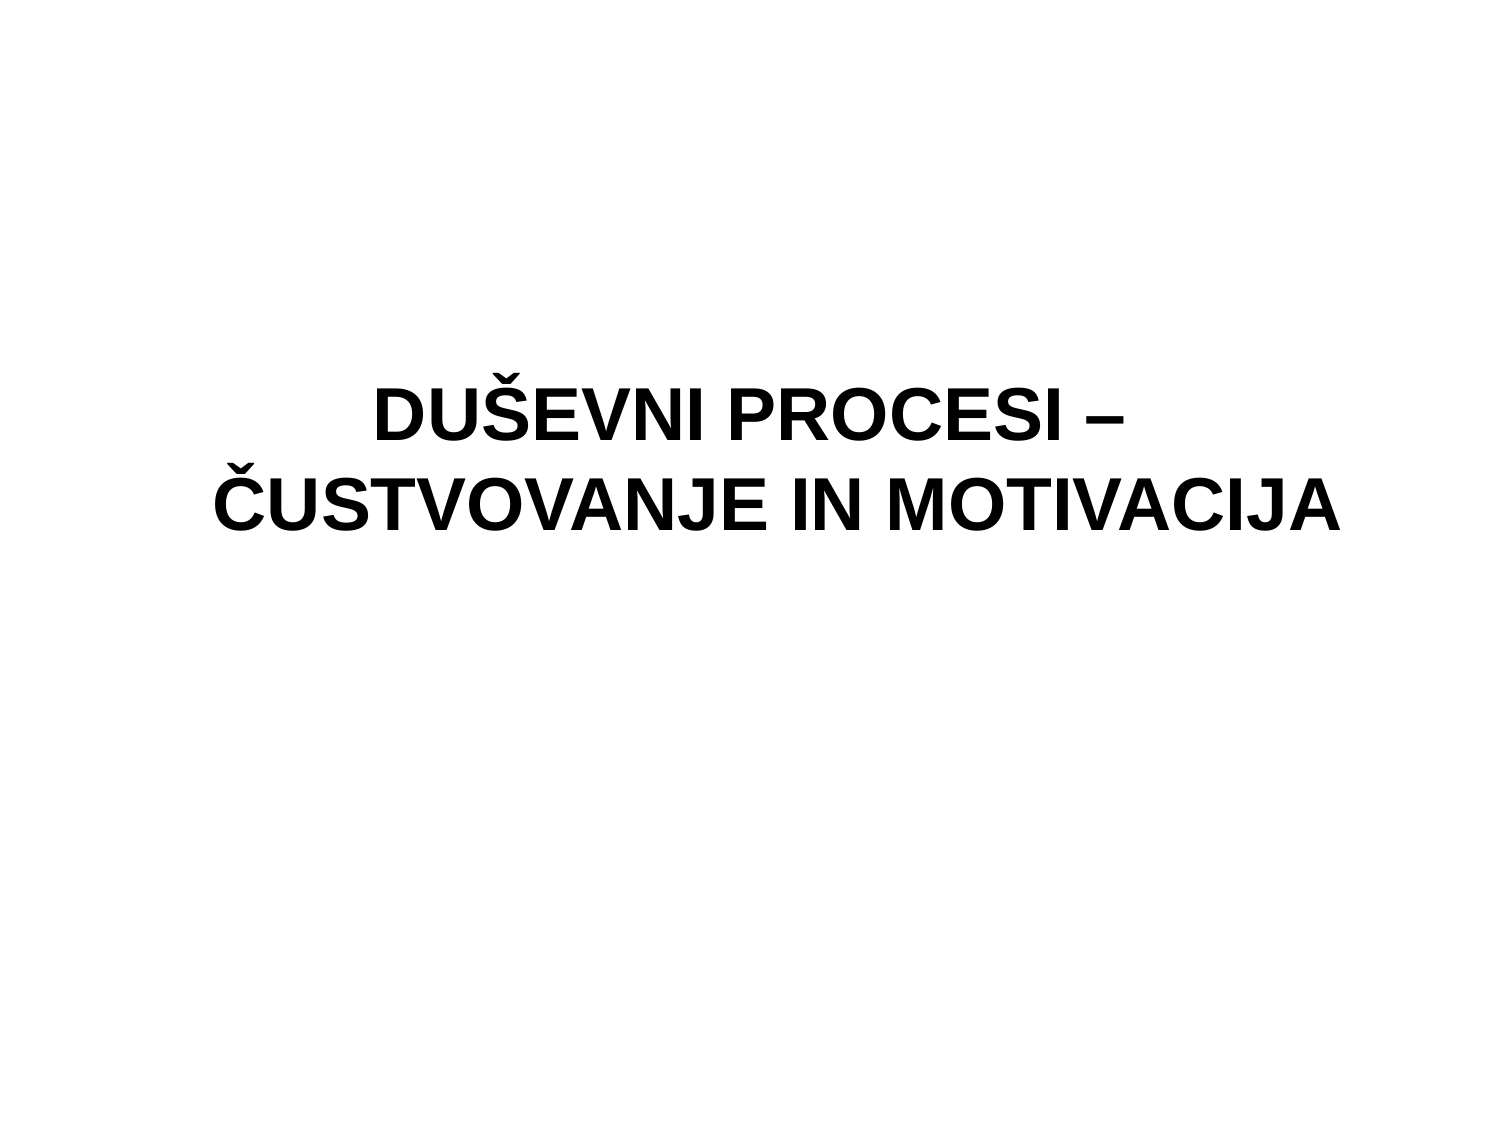

#
DUŠEVNI PROCESI – ČUSTVOVANJE IN MOTIVACIJA